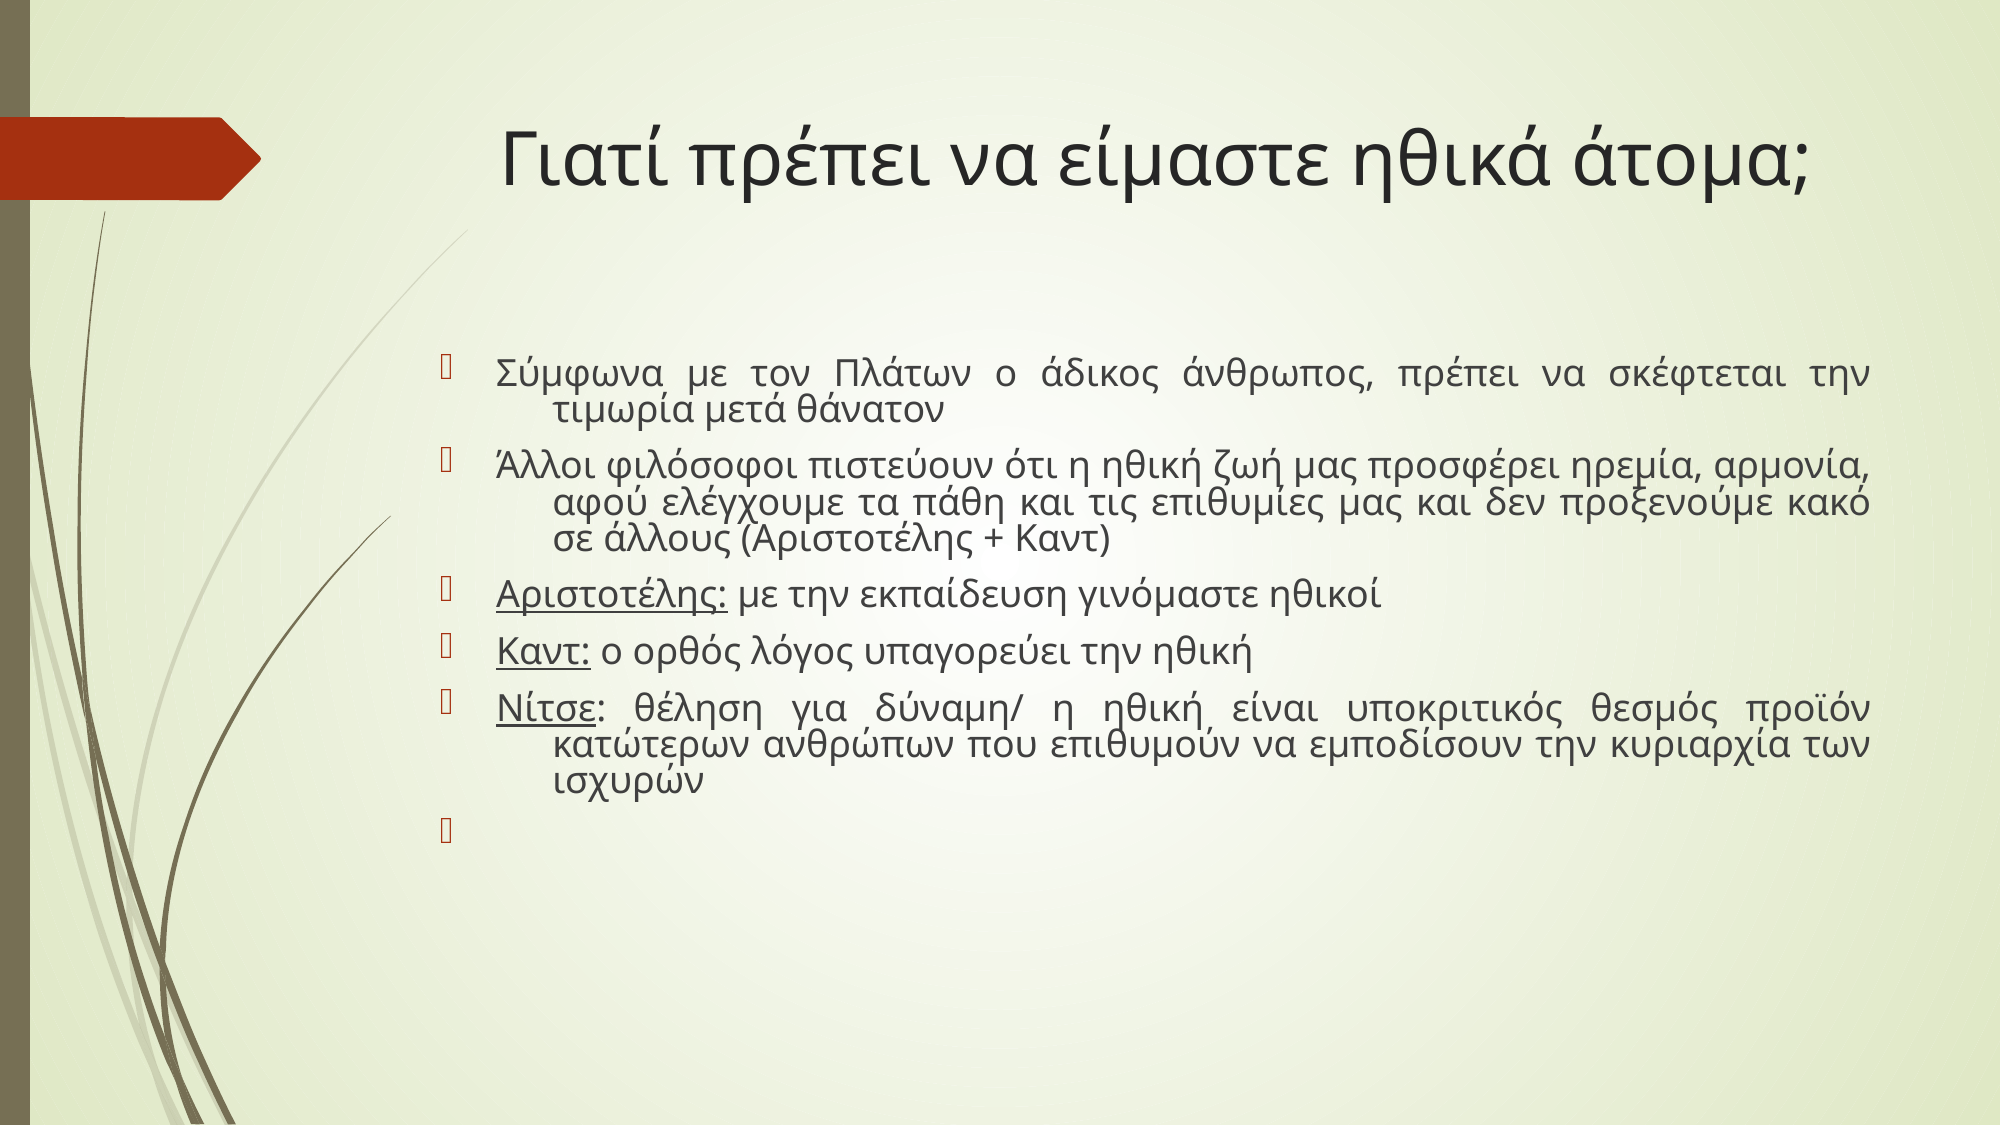

# Γιατί πρέπει να είμαστε ηθικά άτομα;
Σύμφωνα με τον Πλάτων ο άδικος άνθρωπος, πρέπει να σκέφτεται την τιμωρία μετά θάνατον
Άλλοι φιλόσοφοι πιστεύουν ότι η ηθική ζωή μας προσφέρει ηρεμία, αρμονία, αφού ελέγχουμε τα πάθη και τις επιθυμίες μας και δεν προξενούμε κακό σε άλλους (Αριστοτέλης + Καντ)
Αριστοτέλης: με την εκπαίδευση γινόμαστε ηθικοί
Καντ: ο ορθός λόγος υπαγορεύει την ηθική
Νίτσε: θέληση για δύναμη/ η ηθική είναι υποκριτικός θεσμός προϊόν κατώτερων ανθρώπων που επιθυμούν να εμποδίσουν την κυριαρχία των ισχυρών